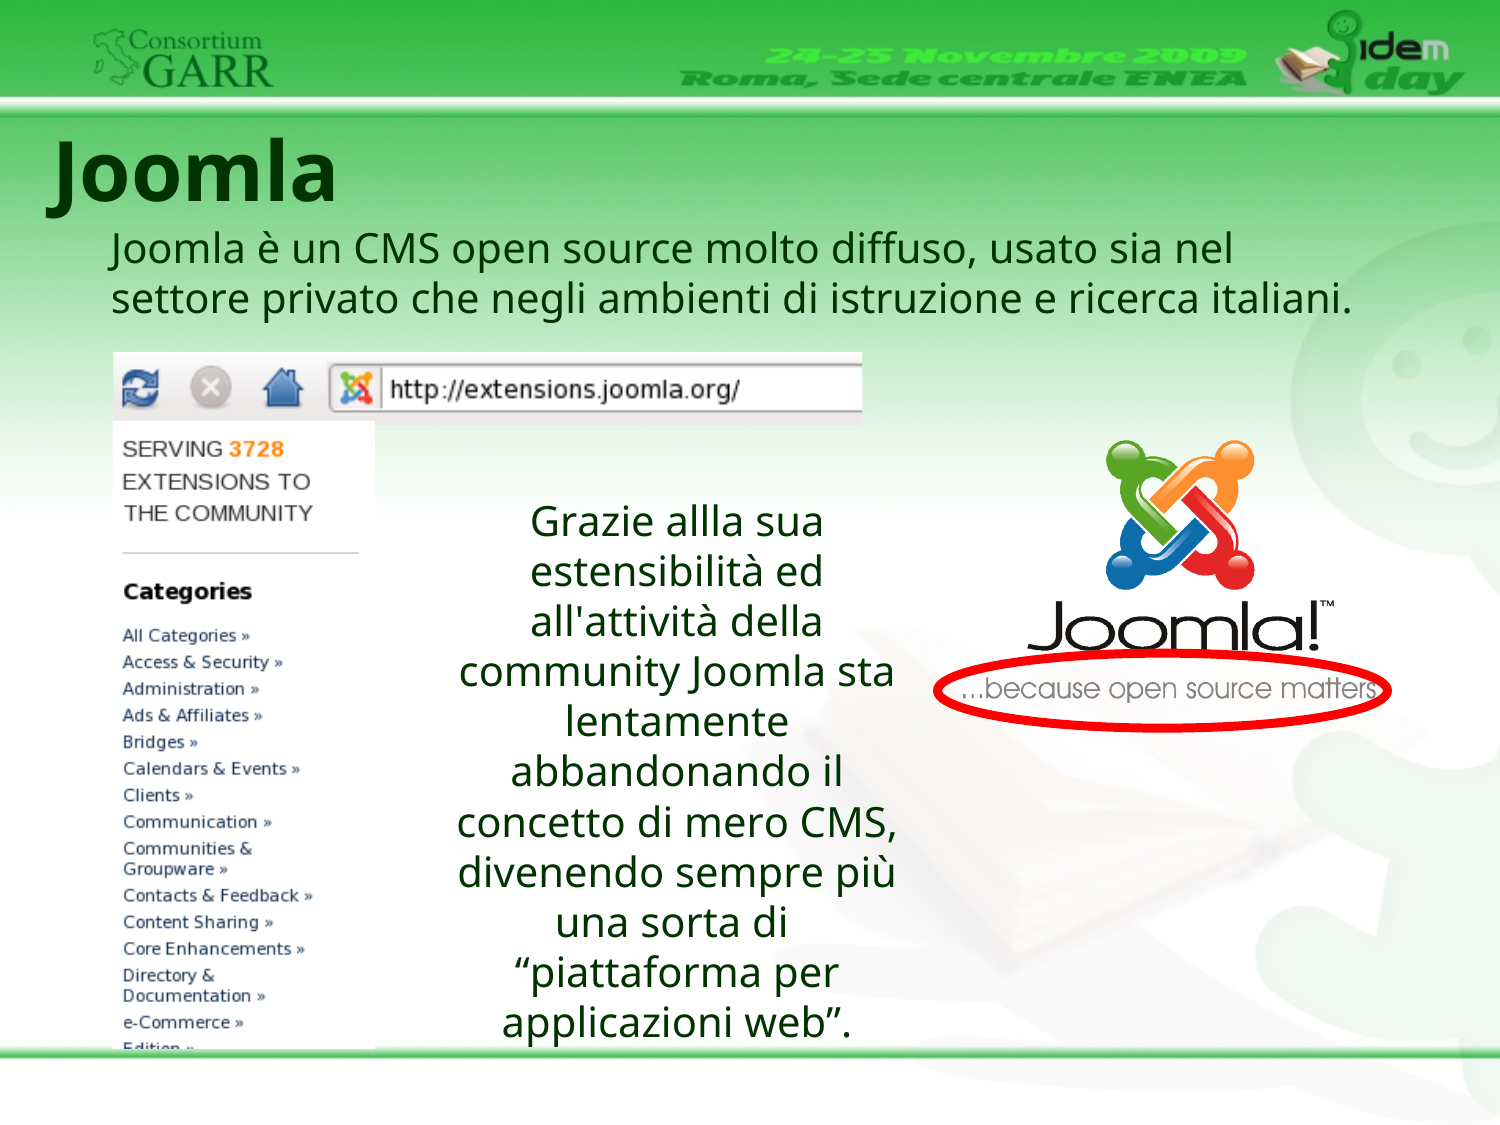

Joomla
# Joomla è un CMS open source molto diffuso, usato sia nel settore privato che negli ambienti di istruzione e ricerca italiani.
Grazie allla sua estensibilità ed all'attività della community Joomla sta lentamente abbandonando il concetto di mero CMS, divenendo sempre più una sorta di “piattaforma per applicazioni web”.